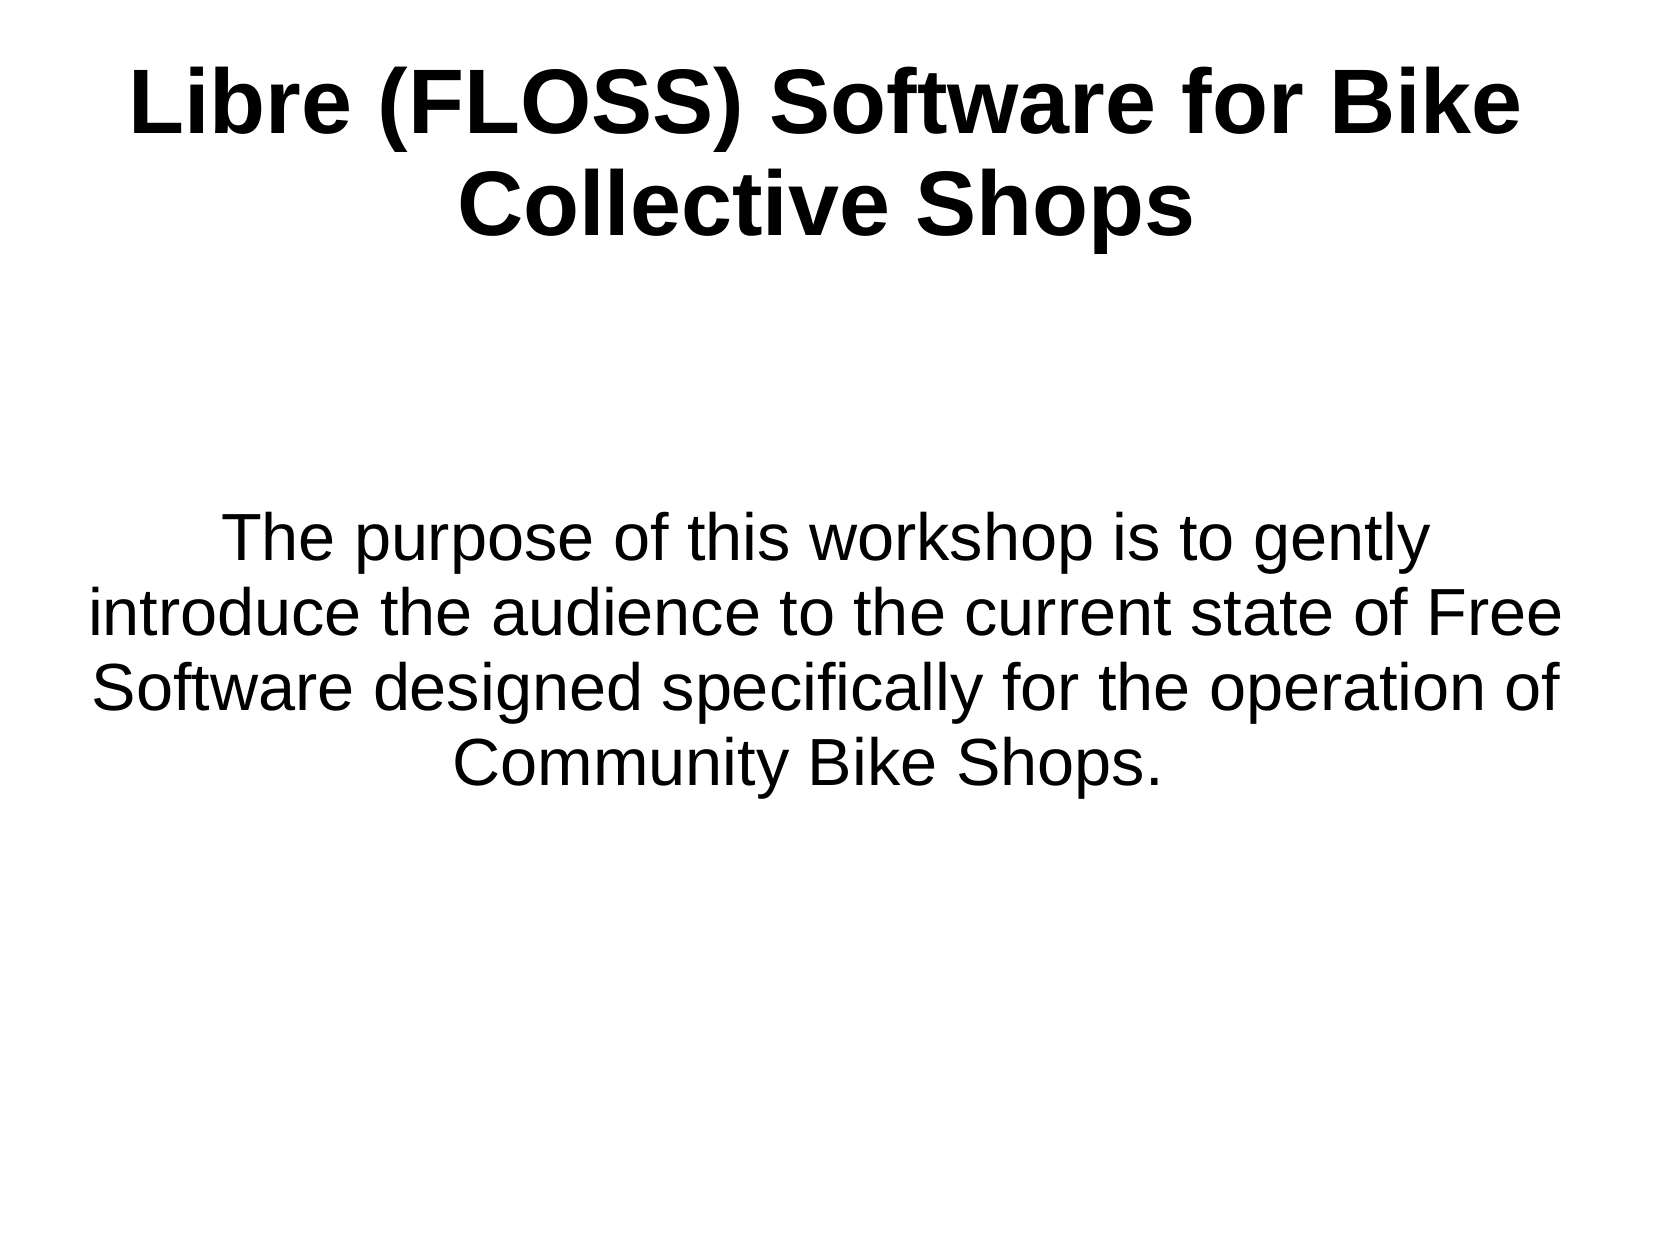

# Libre (FLOSS) Software for Bike Collective Shops
The purpose of this workshop is to gently introduce the audience to the current state of Free Software designed specifically for the operation of Community Bike Shops.